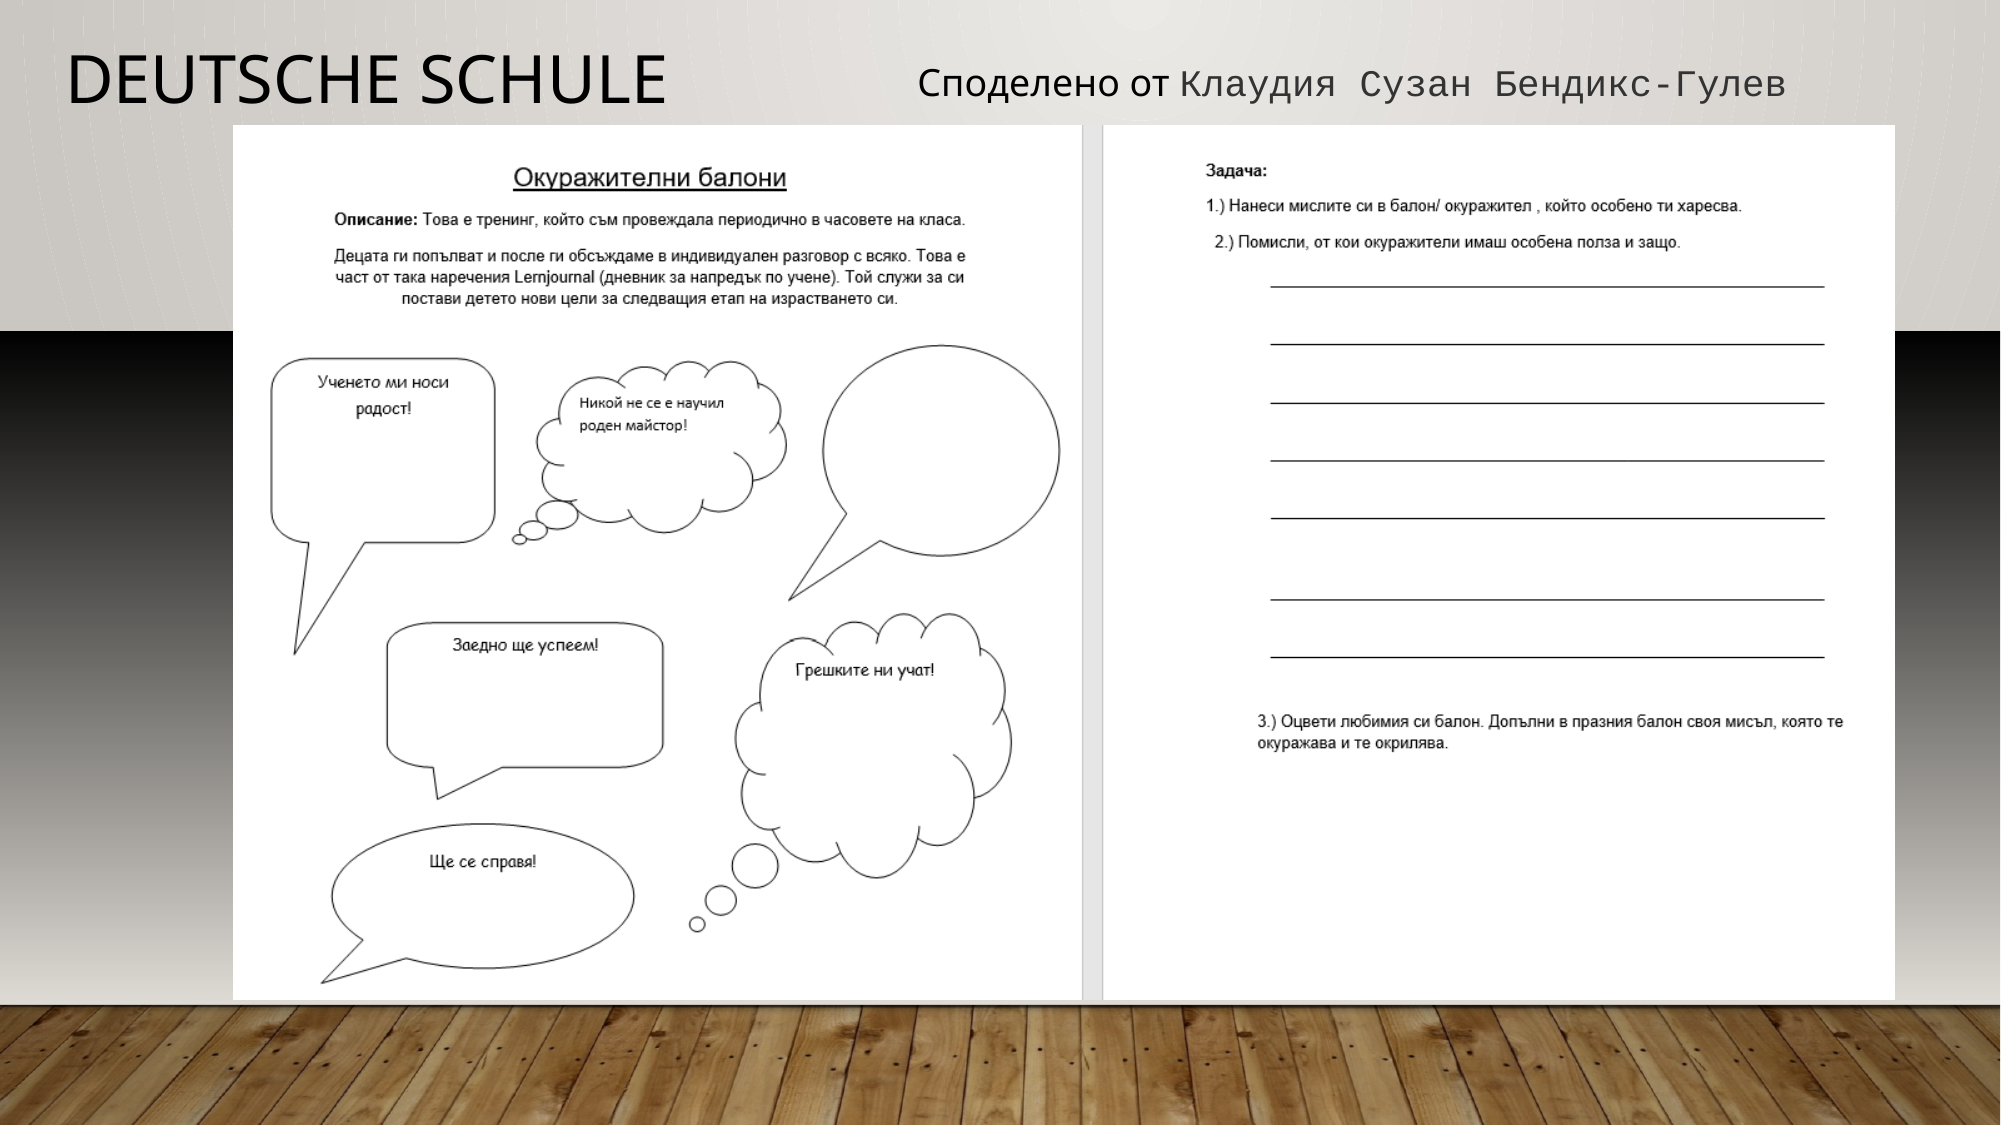

# Deutsche Schule
Споделено от Клаудия Сузан Бендикс-Гулев